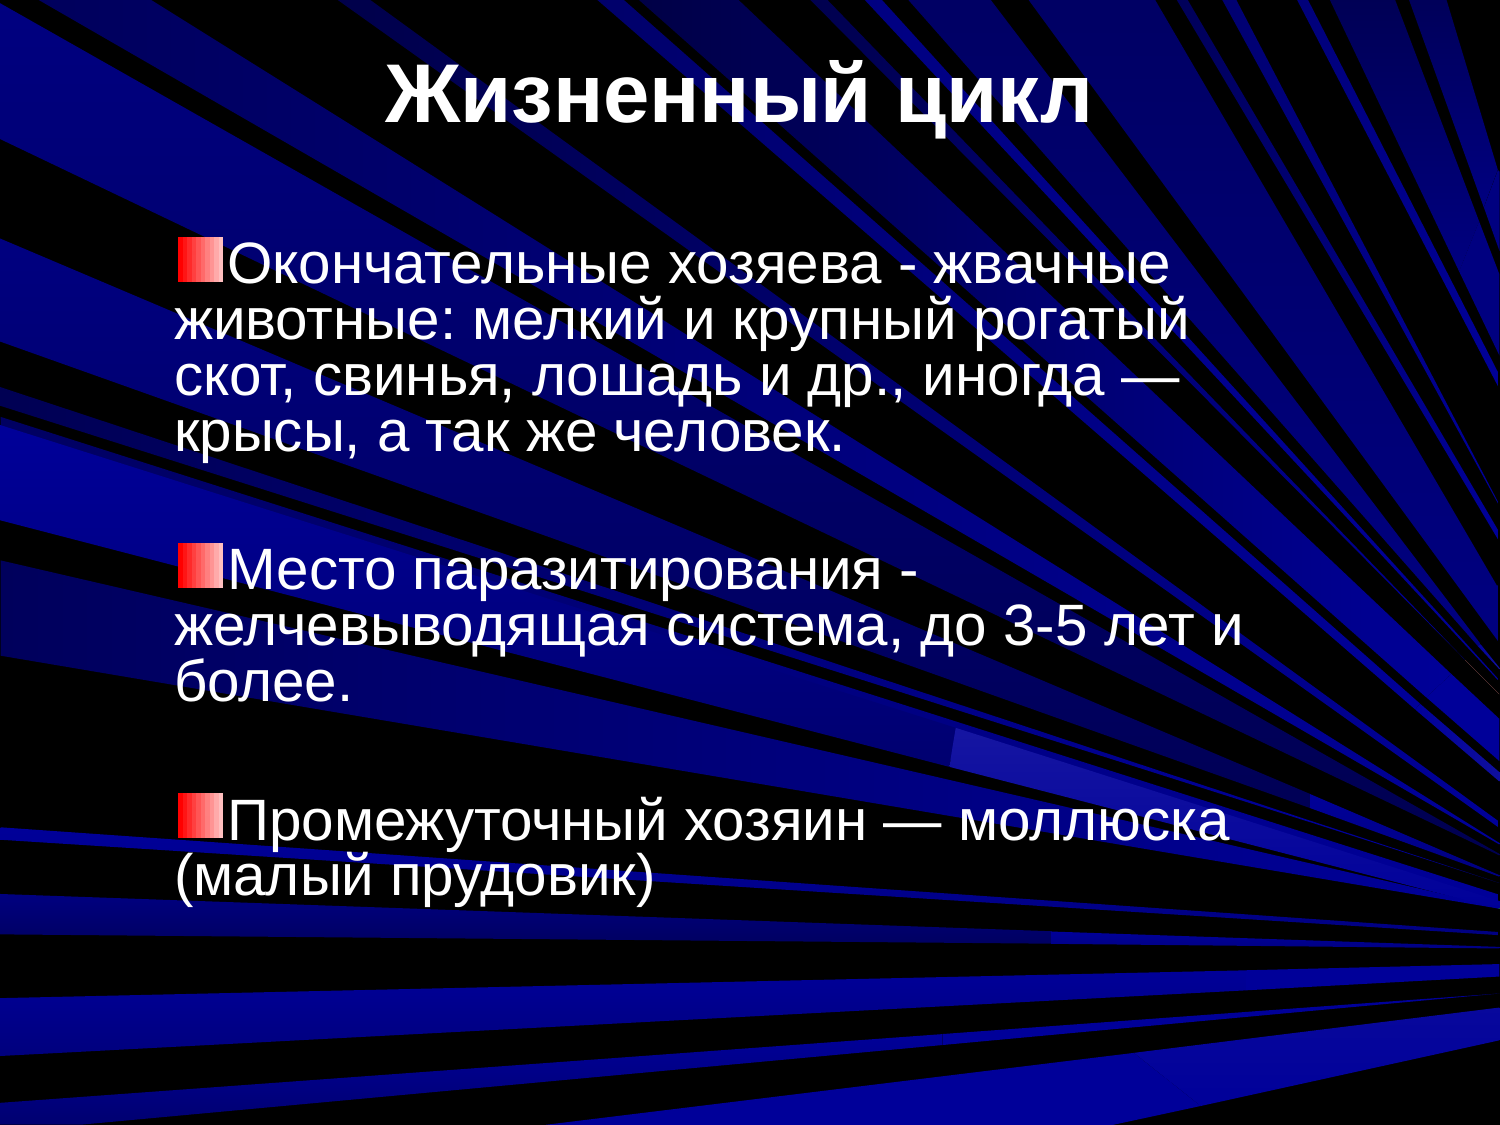

Жизненный цикл
# Окончательные хозяева - жвачные животные: мелкий и крупный рогатый скот, свинья, лошадь и др., иногда — крысы, а так же человек.
Место паразитирования - желчевыводящая система, до 3-5 лет и более.
Промежуточный хозяин — моллюска (малый прудовик)